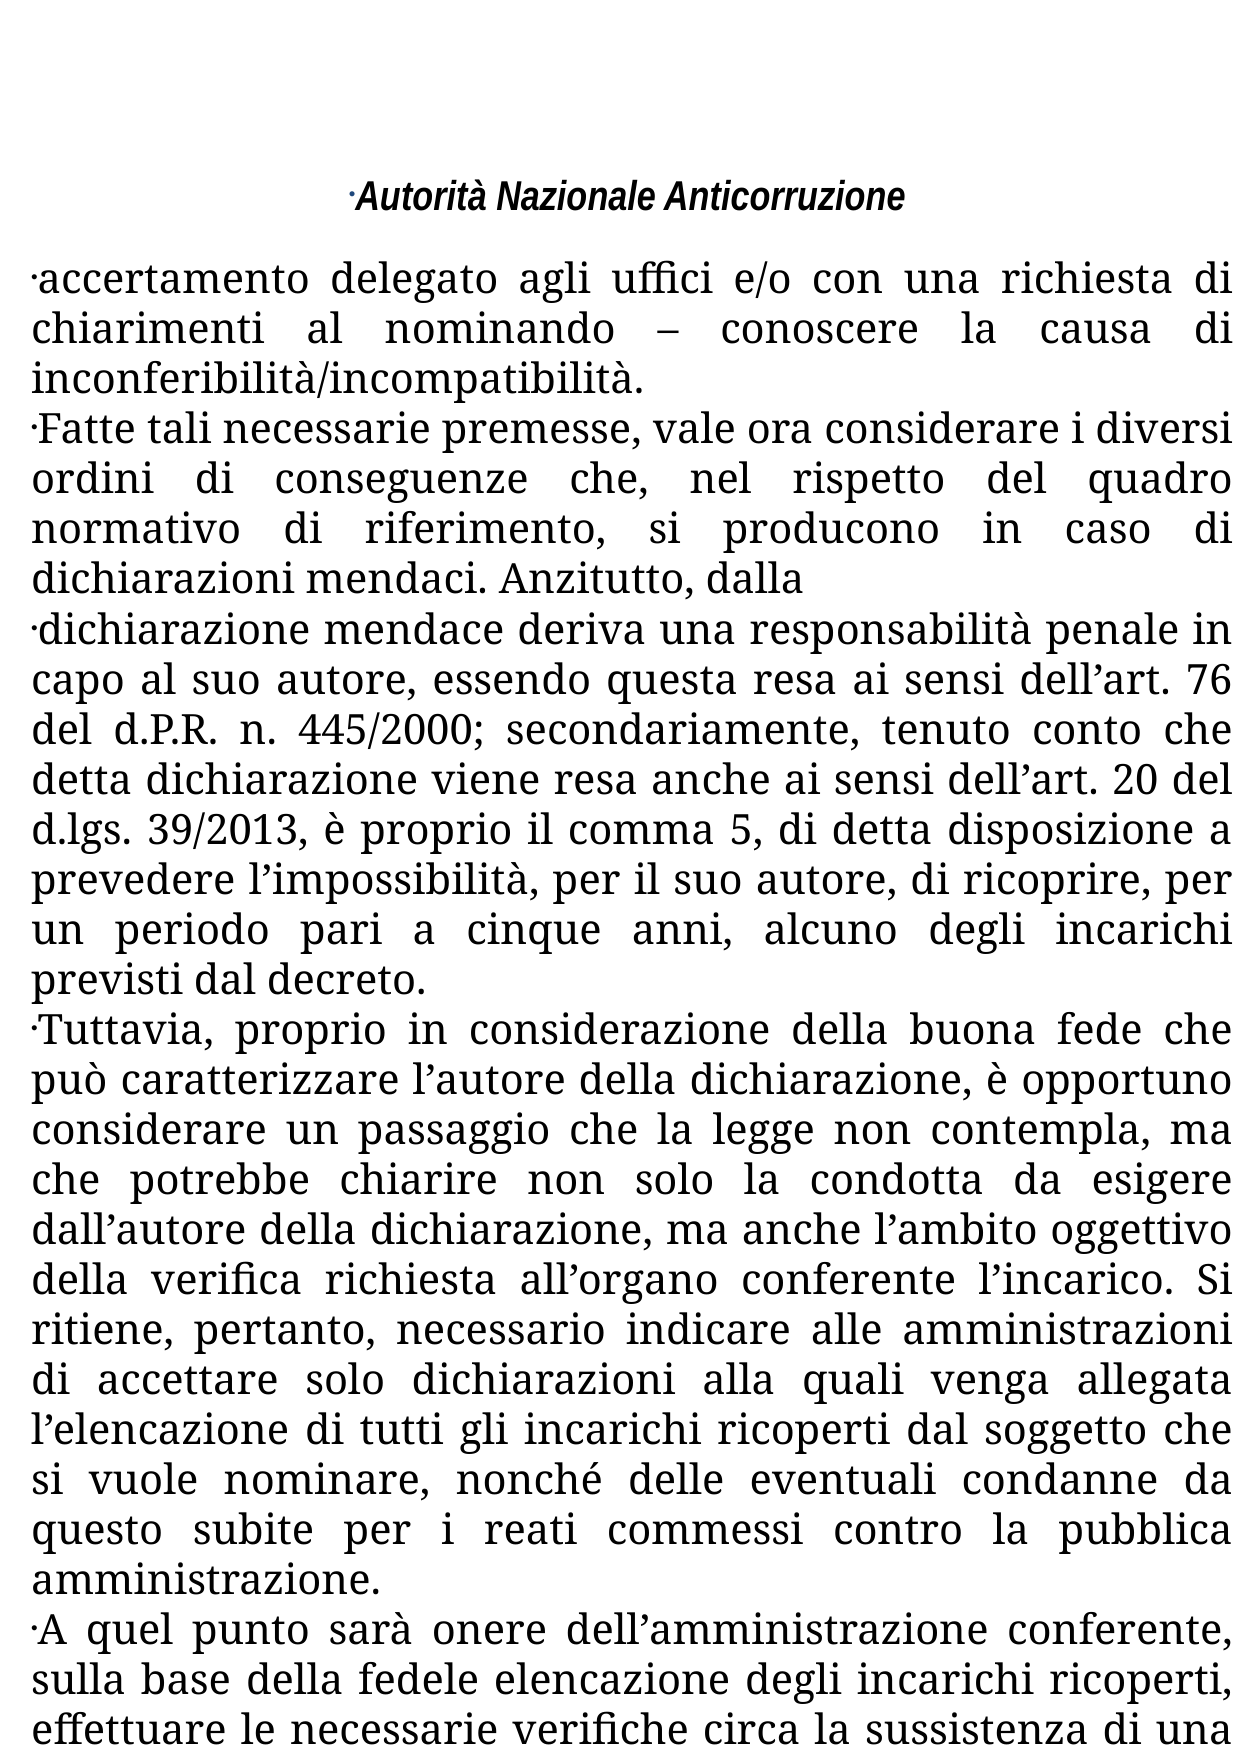

# Autorità Nazionale Anticorruzione
accertamento delegato agli uffici e/o con una richiesta di chiarimenti al nominando – conoscere la causa di inconferibilità/incompatibilità.
Fatte tali necessarie premesse, vale ora considerare i diversi ordini di conseguenze che, nel rispetto del quadro normativo di riferimento, si producono in caso di dichiarazioni mendaci. Anzitutto, dalla
dichiarazione mendace deriva una responsabilità penale in capo al suo autore, essendo questa resa ai sensi dell’art. 76 del d.P.R. n. 445/2000; secondariamente, tenuto conto che detta dichiarazione viene resa anche ai sensi dell’art. 20 del d.lgs. 39/2013, è proprio il comma 5, di detta disposizione a prevedere l’impossibilità, per il suo autore, di ricoprire, per un periodo pari a cinque anni, alcuno degli incarichi previsti dal decreto.
Tuttavia, proprio in considerazione della buona fede che può caratterizzare l’autore della dichiarazione, è opportuno considerare un passaggio che la legge non contempla, ma che potrebbe chiarire non solo la condotta da esigere dall’autore della dichiarazione, ma anche l’ambito oggettivo della verifica richiesta all’organo conferente l’incarico. Si ritiene, pertanto, necessario indicare alle amministrazioni di accettare solo dichiarazioni alla quali venga allegata l’elencazione di tutti gli incarichi ricoperti dal soggetto che si vuole nominare, nonché delle eventuali condanne da questo subite per i reati commessi contro la pubblica amministrazione.
A quel punto sarà onere dell’amministrazione conferente, sulla base della fedele elencazione degli incarichi ricoperti, effettuare le necessarie verifiche circa la sussistenza di una causa di inconferibilità o di incompatibilità. In questo modo risulterà meno complicato accertare l’elemento psicologico del dolo o della colpa lieve in capo all’organo conferente, chiamato ad accertare se, in base agli incarichi riportati nell’elenco prodotto, quello che si vuole affidare sia o meno inconferibile o sia con quelli incompatibile.